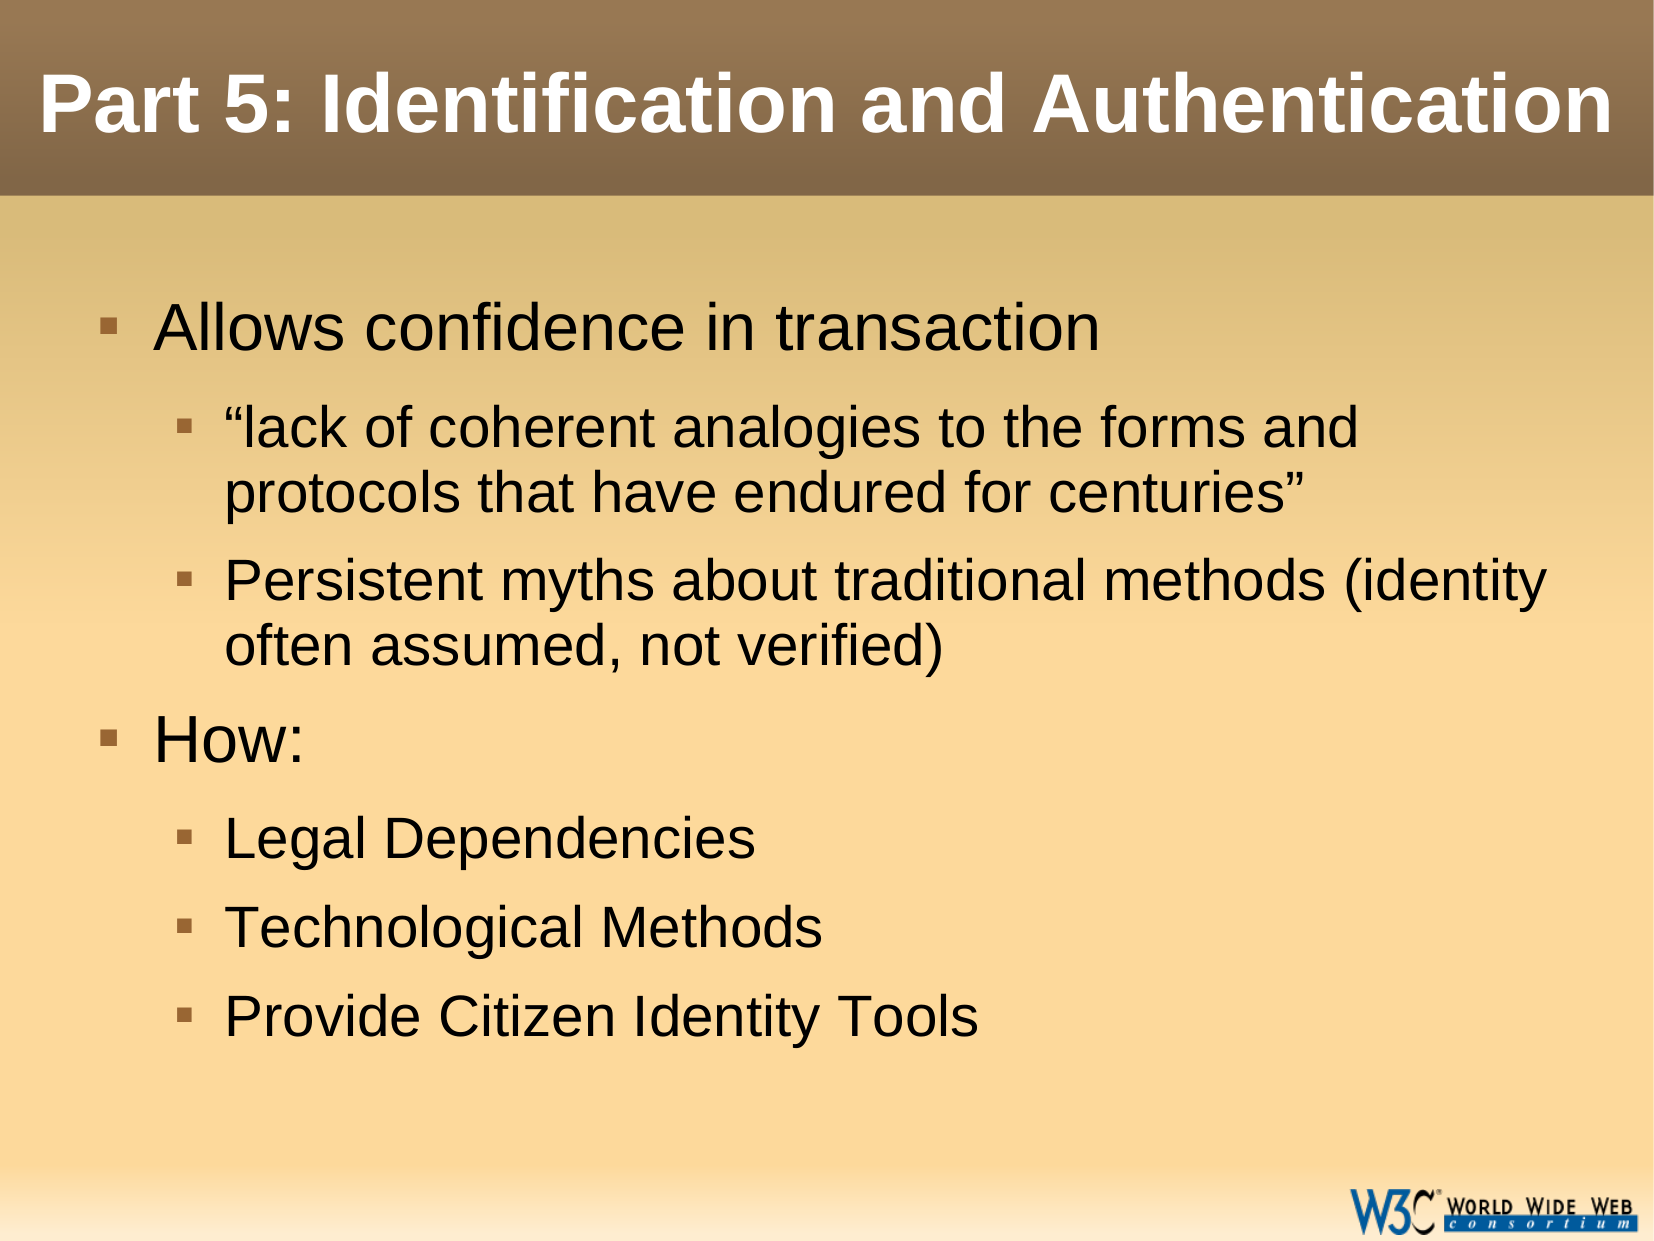

# Part 5: Identification and Authentication
Allows confidence in transaction
“lack of coherent analogies to the forms and protocols that have endured for centuries”
Persistent myths about traditional methods (identity often assumed, not verified)
How:
Legal Dependencies
Technological Methods
Provide Citizen Identity Tools